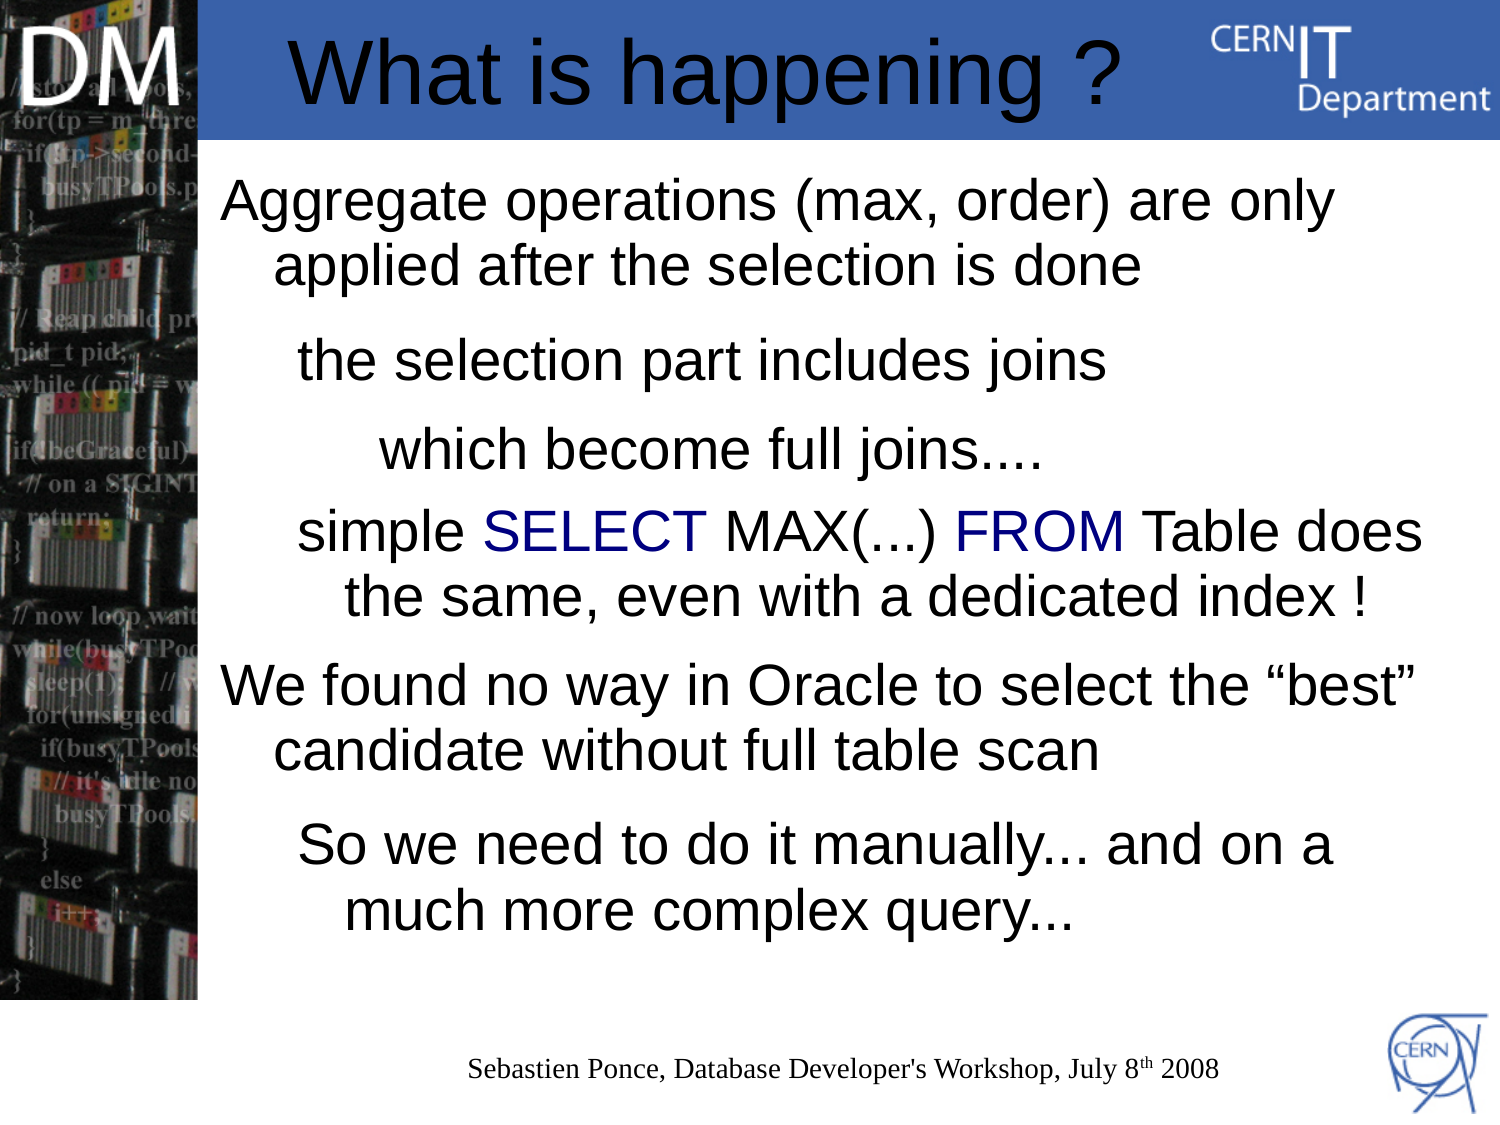

# What is happening ?
Aggregate operations (max, order) are only applied after the selection is done
the selection part includes joins
which become full joins....
simple SELECT MAX(...) FROM Table does the same, even with a dedicated index !
We found no way in Oracle to select the “best” candidate without full table scan
So we need to do it manually... and on a much more complex query...